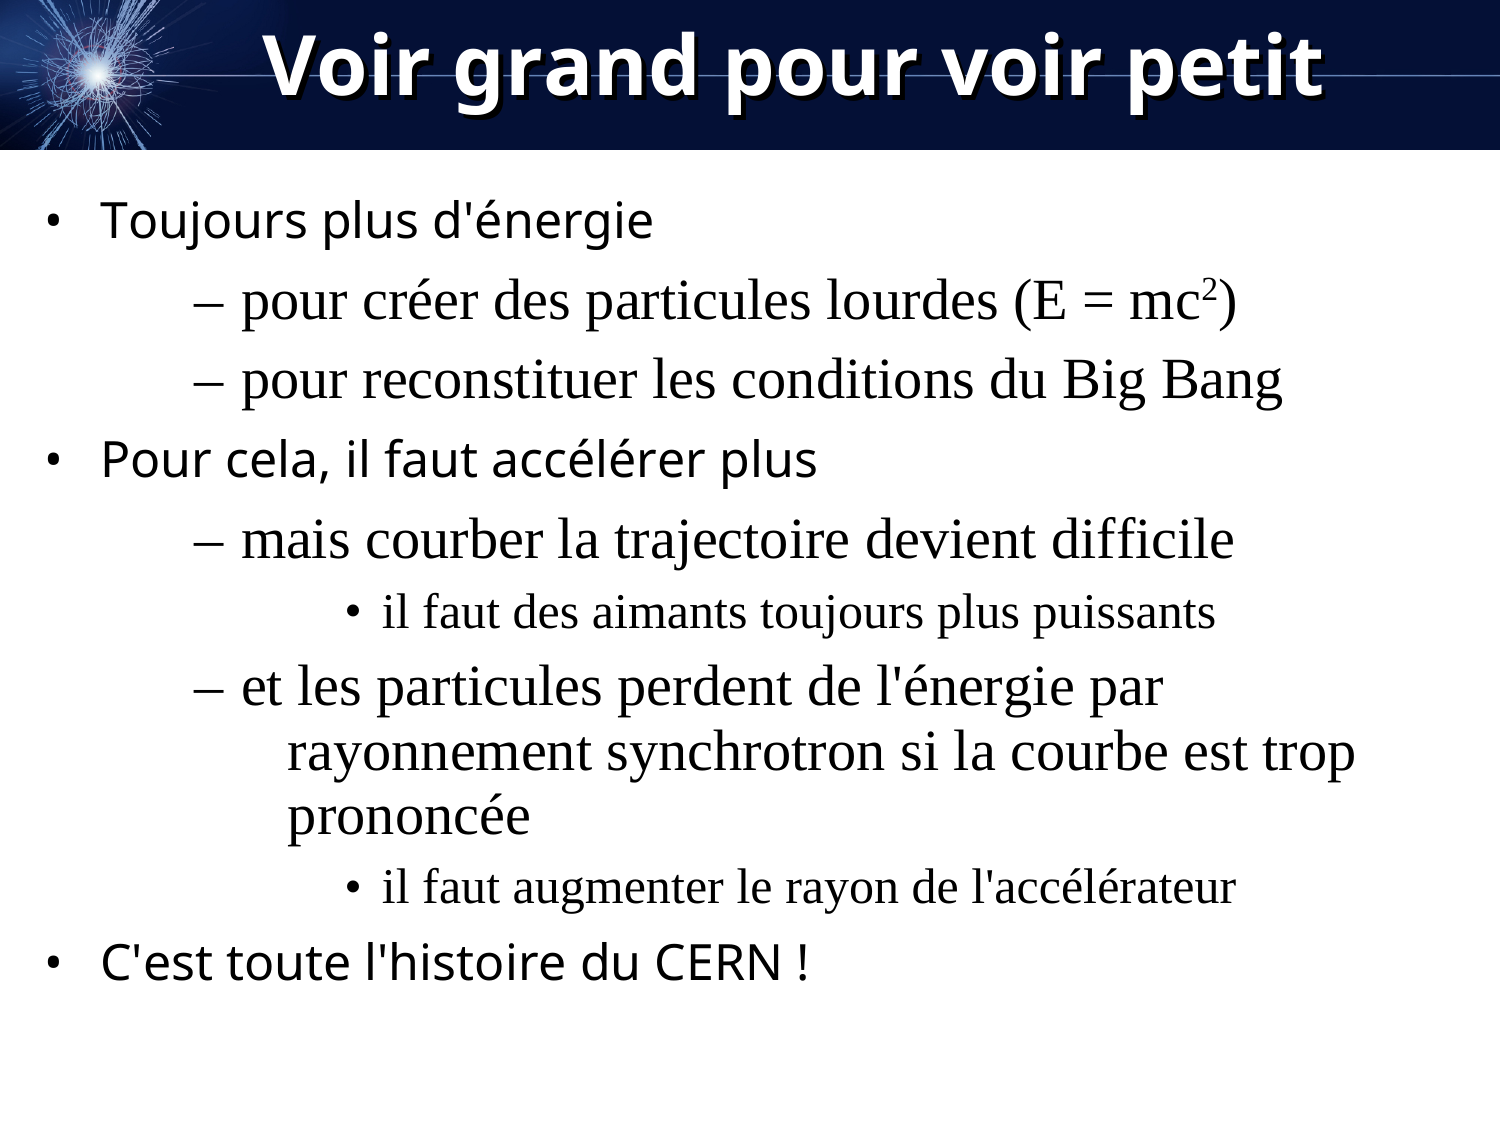

# Voir grand pour voir petit
Toujours plus d'énergie
pour créer des particules lourdes (E = mc2)
pour reconstituer les conditions du Big Bang
Pour cela, il faut accélérer plus
mais courber la trajectoire devient difficile
il faut des aimants toujours plus puissants
et les particules perdent de l'énergie par rayonnement synchrotron si la courbe est trop prononcée
il faut augmenter le rayon de l'accélérateur
C'est toute l'histoire du CERN !
15